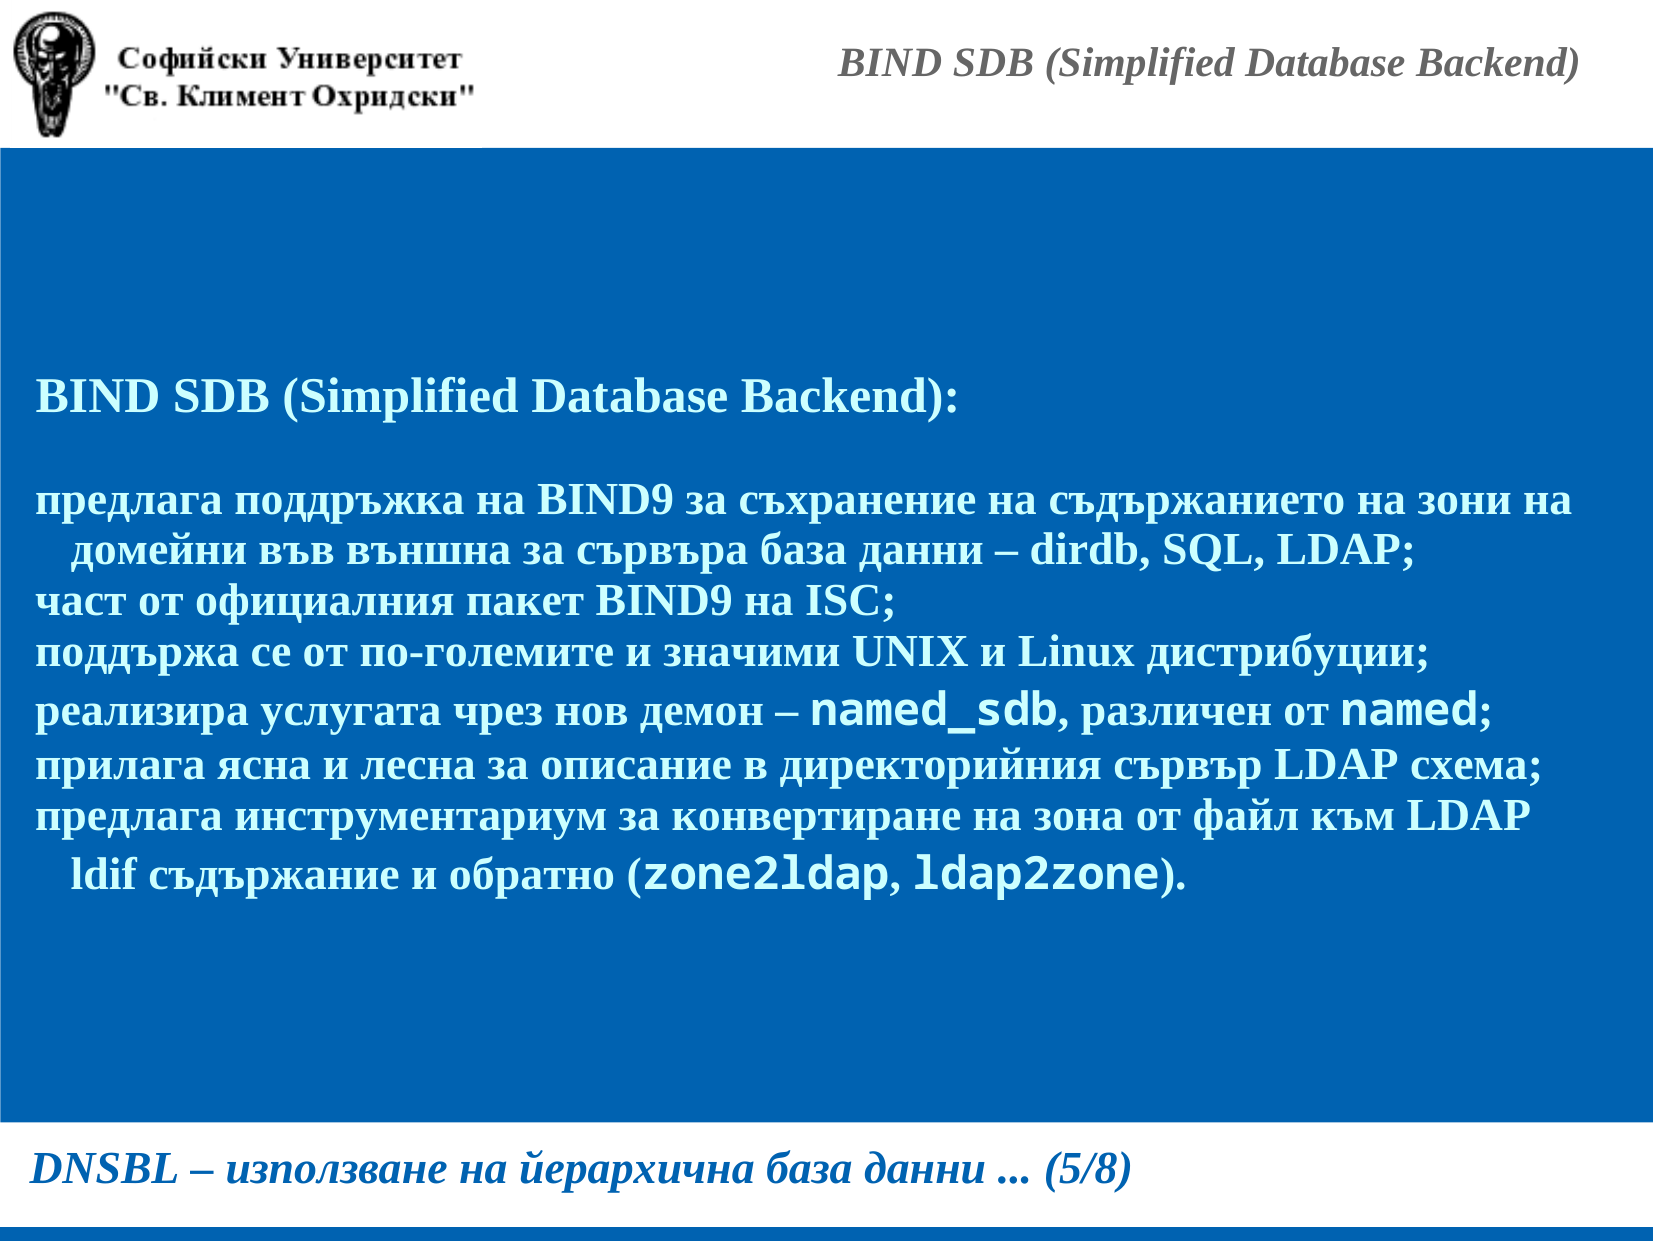

# BIND SDB (Simplified Database Backend)
BIND SDB (Simplified Database Backend):
предлага поддръжка на BIND9 за съхранение на съдържанието на зони на домейни във външна за сървъра база данни – dirdb, SQL, LDAP;
част от официалния пакет BIND9 на ISC;
поддържа се от по-големите и значими UNIX и Linux дистрибуции;
реализира услугата чрез нов демон – named_sdb, различен от named;
прилага ясна и лесна за описание в директорийния сървър LDAP схема;
предлага инструментариум за конвертиране на зона от файл към LDAP ldif съдържание и обратно (zone2ldap, ldap2zone).
DNSBL – използване на йерархична база данни ... (5/8)